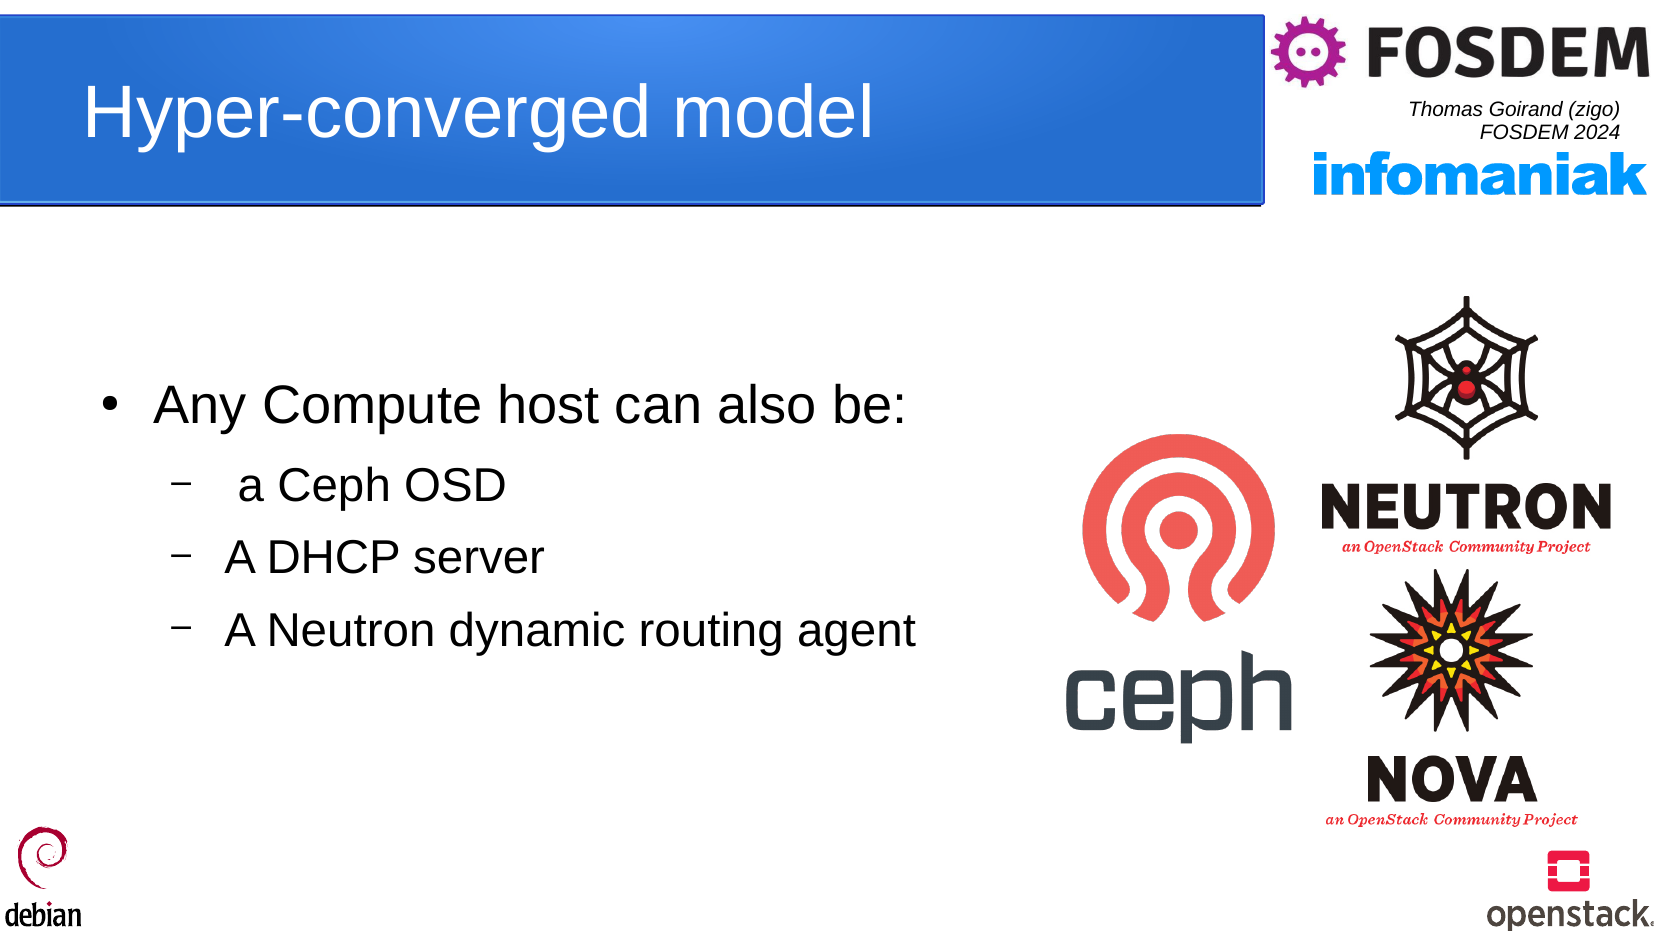

# Hyper-converged model
Any Compute host can also be:
 a Ceph OSD
A DHCP server
A Neutron dynamic routing agent